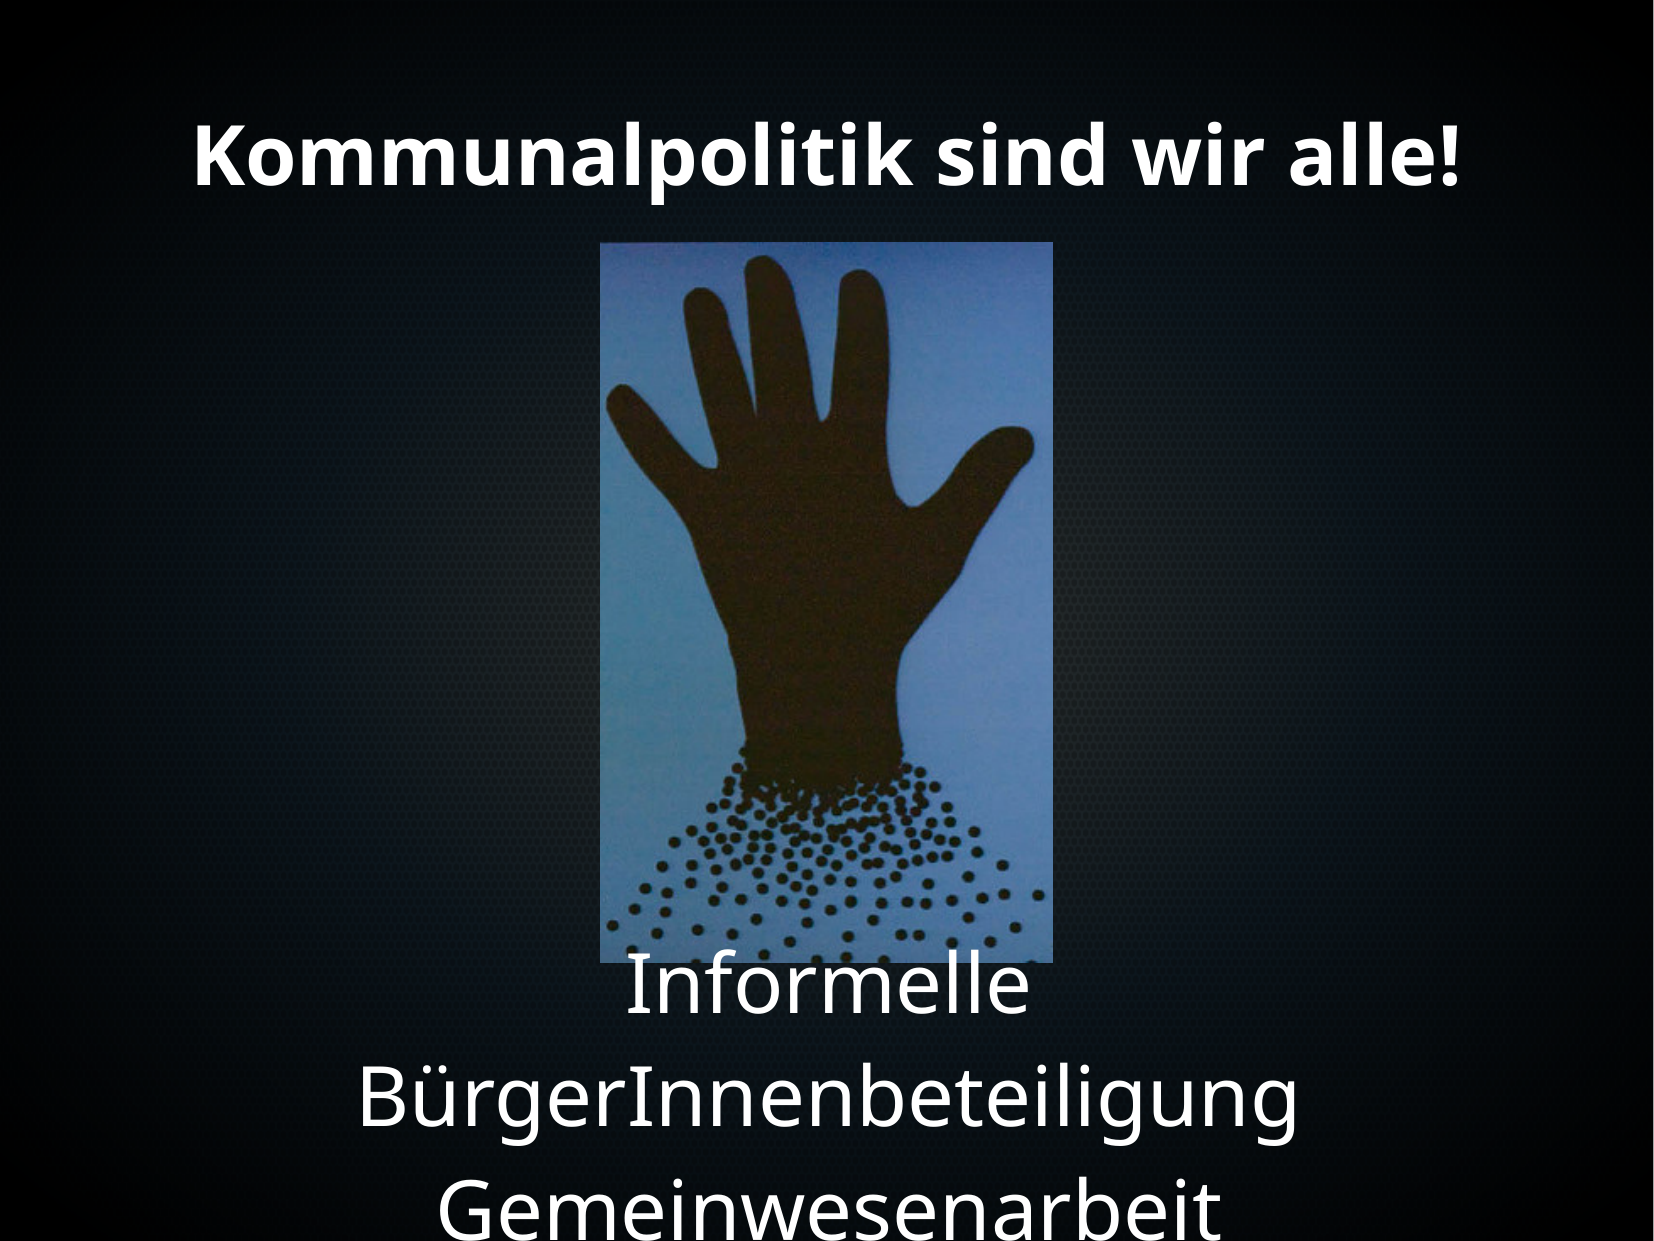

# Kommunalpolitik sind wir alle!
Informelle BürgerInnenbeteiligung
Gemeinwesenarbeit